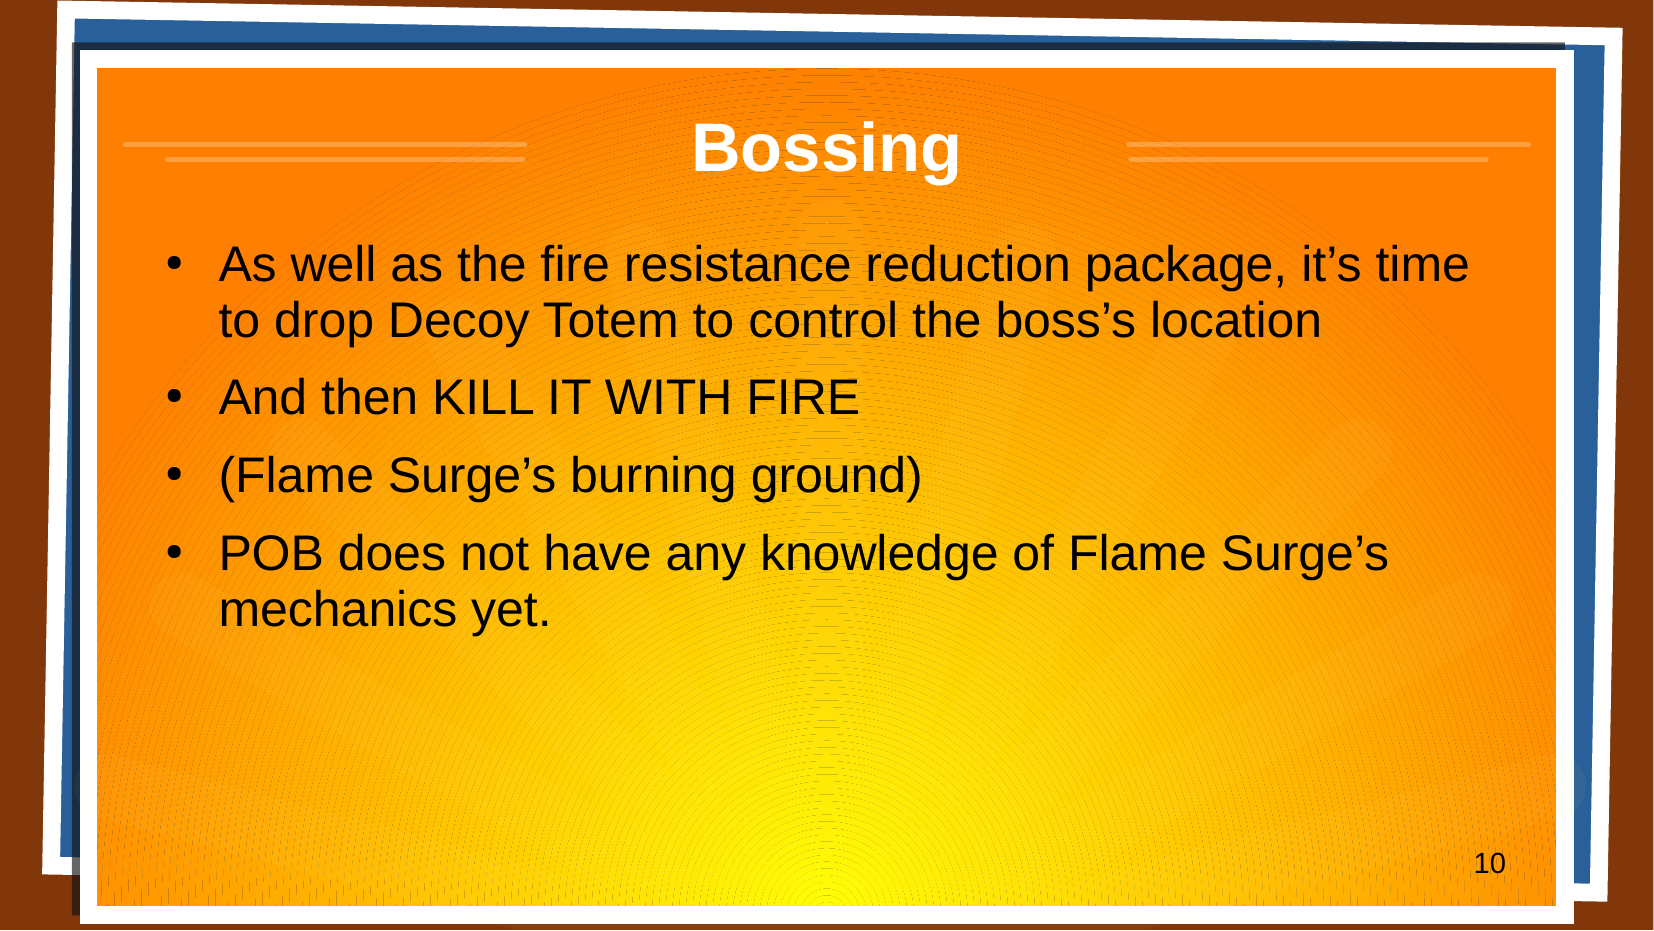

# Bossing
As well as the fire resistance reduction package, it’s time to drop Decoy Totem to control the boss’s location
And then KILL IT WITH FIRE
(Flame Surge’s burning ground)
POB does not have any knowledge of Flame Surge’s mechanics yet.
10